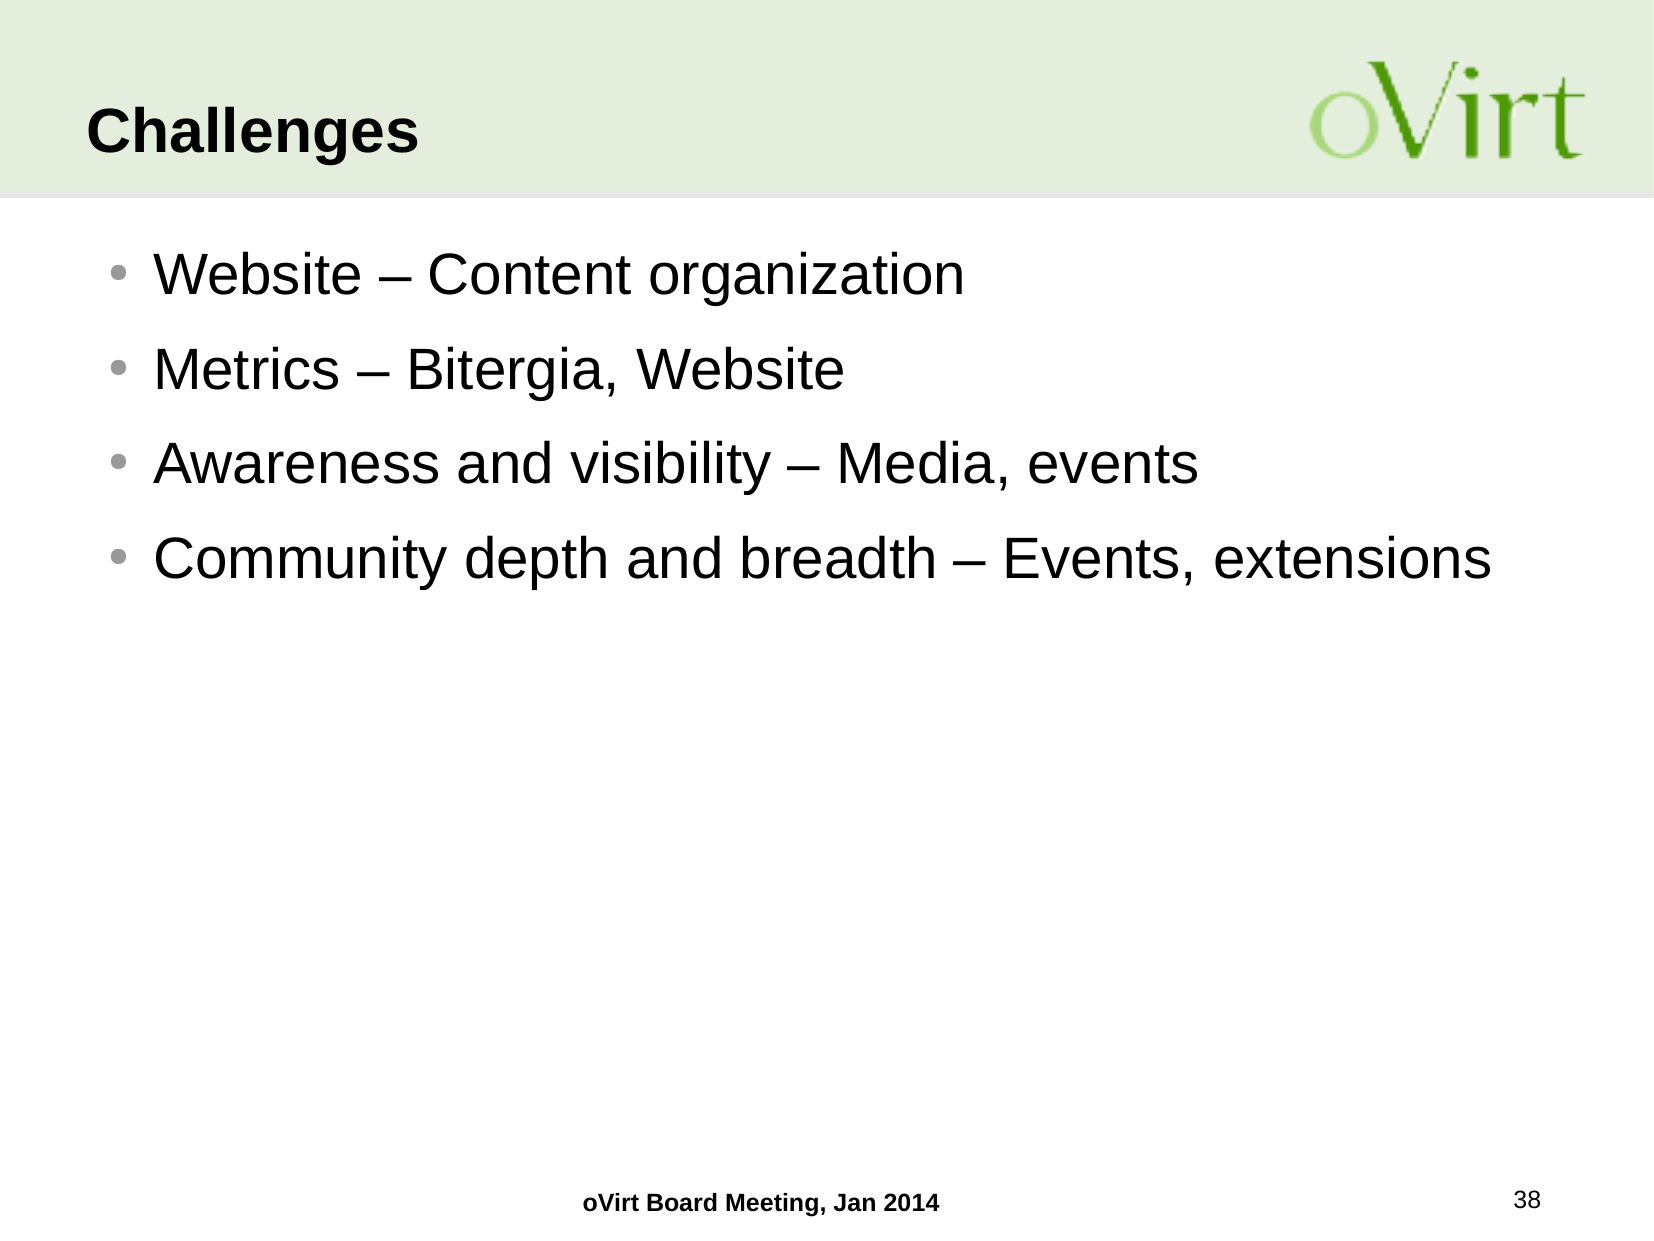

# Challenges
Website – Content organization
Metrics – Bitergia, Website
Awareness and visibility – Media, events
Community depth and breadth – Events, extensions